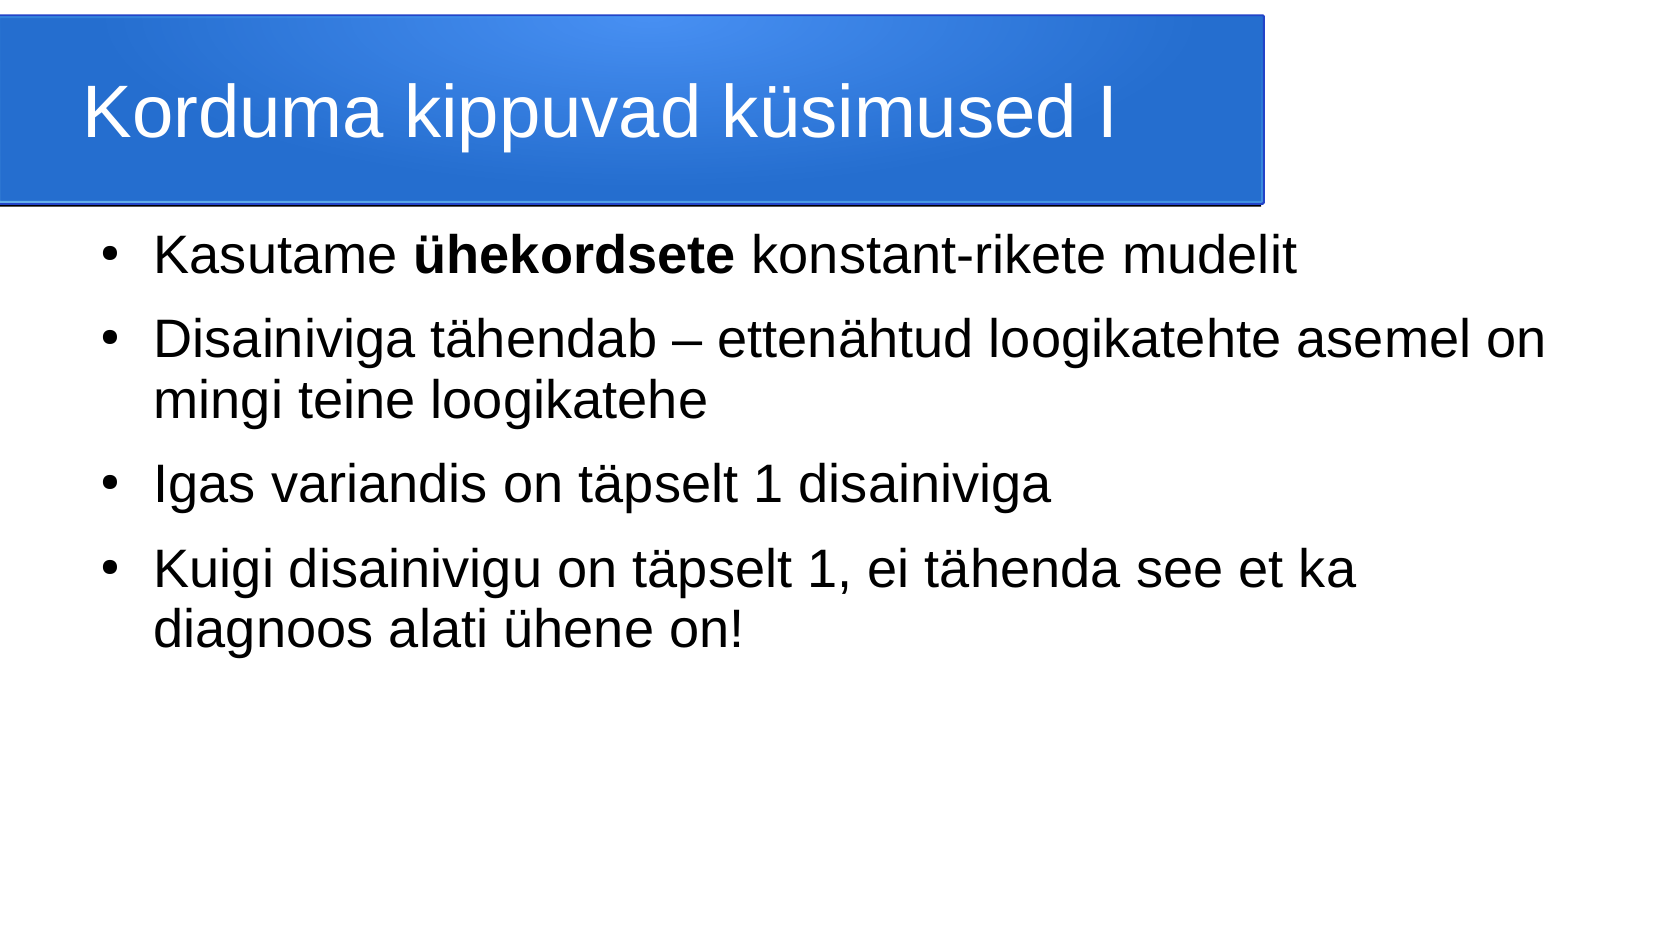

# Korduma kippuvad küsimused I
Kasutame ühekordsete konstant-rikete mudelit
Disainiviga tähendab – ettenähtud loogikatehte asemel on mingi teine loogikatehe
Igas variandis on täpselt 1 disainiviga
Kuigi disainivigu on täpselt 1, ei tähenda see et ka diagnoos alati ühene on!